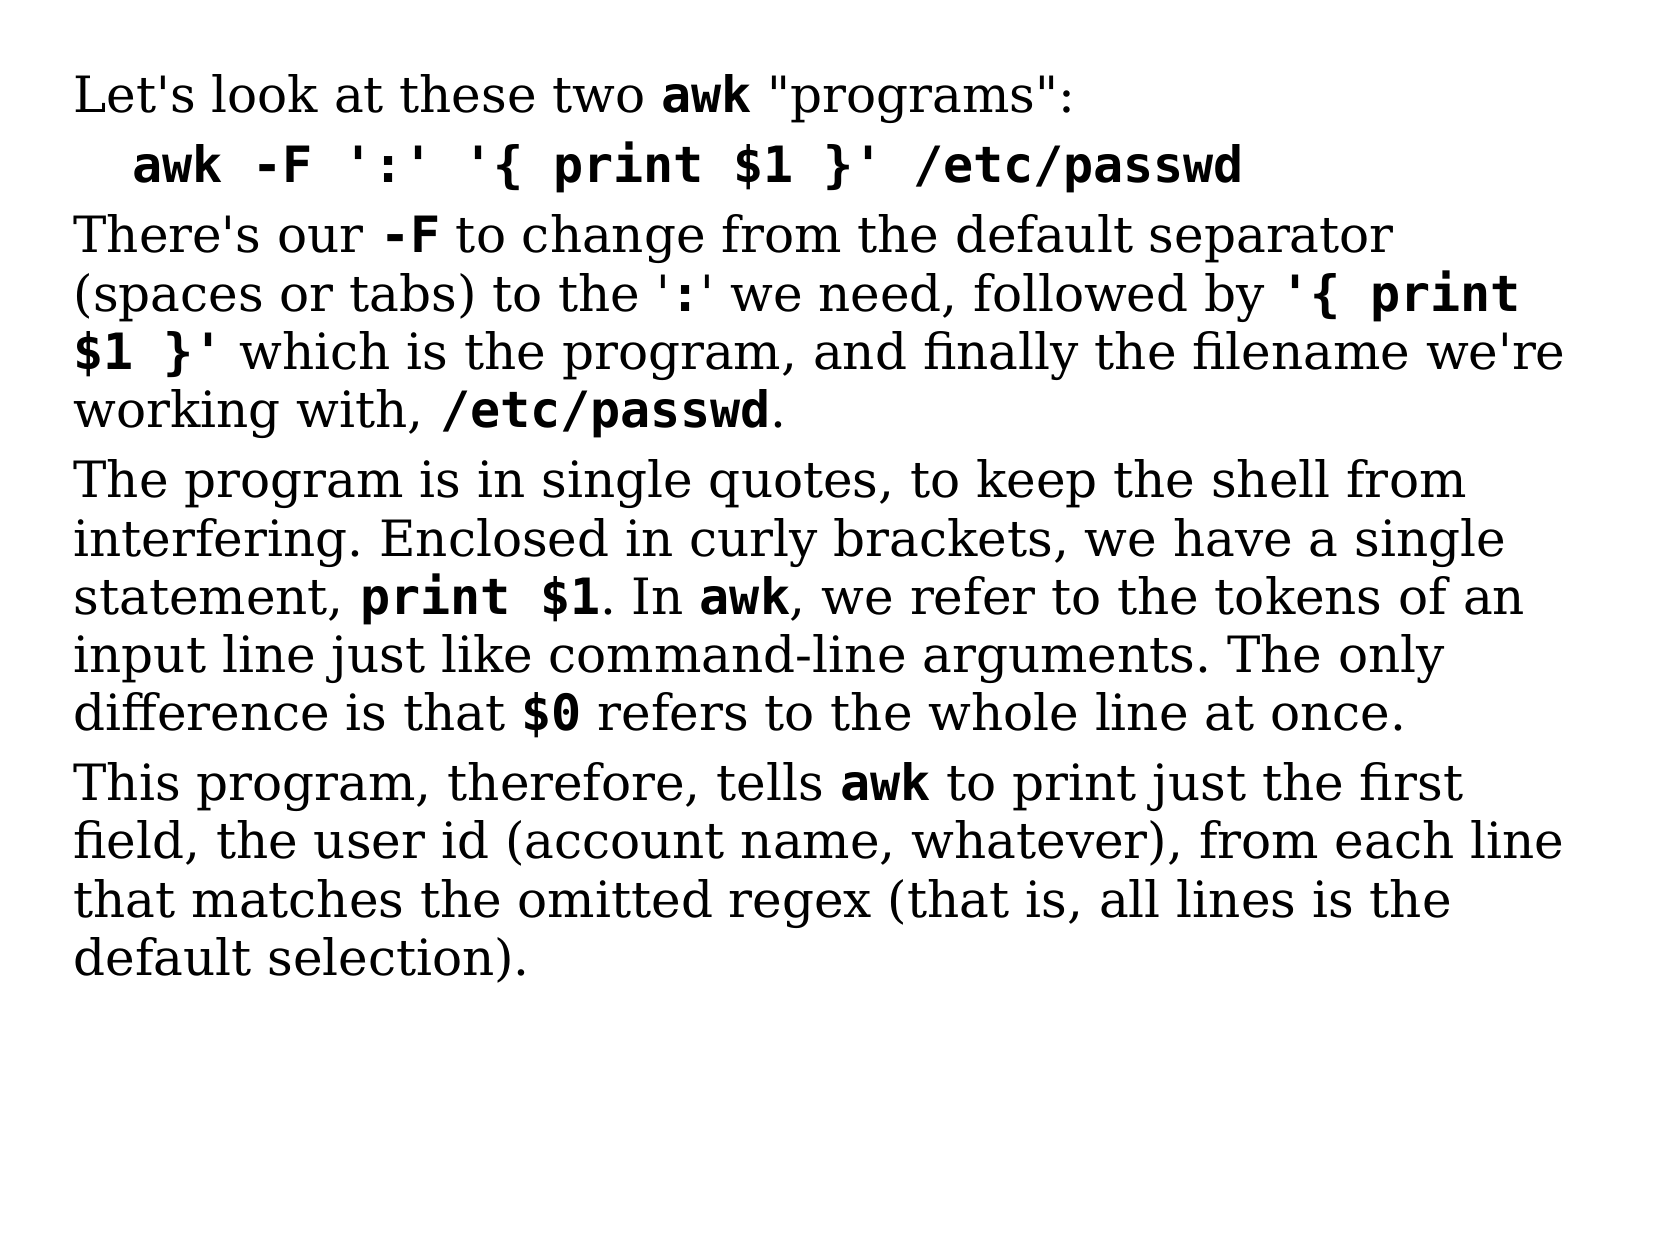

Let's look at these two awk "programs":
awk -F ':' '{ print $1 }' /etc/passwd
There's our -F to change from the default separator (spaces or tabs) to the ':' we need, followed by '{ print $1 }' which is the program, and finally the filename we're working with, /etc/passwd.
The program is in single quotes, to keep the shell from interfering. Enclosed in curly brackets, we have a single statement, print $1. In awk, we refer to the tokens of an input line just like command-line arguments. The only difference is that $0 refers to the whole line at once.
This program, therefore, tells awk to print just the first field, the user id (account name, whatever), from each line that matches the omitted regex (that is, all lines is the default selection).